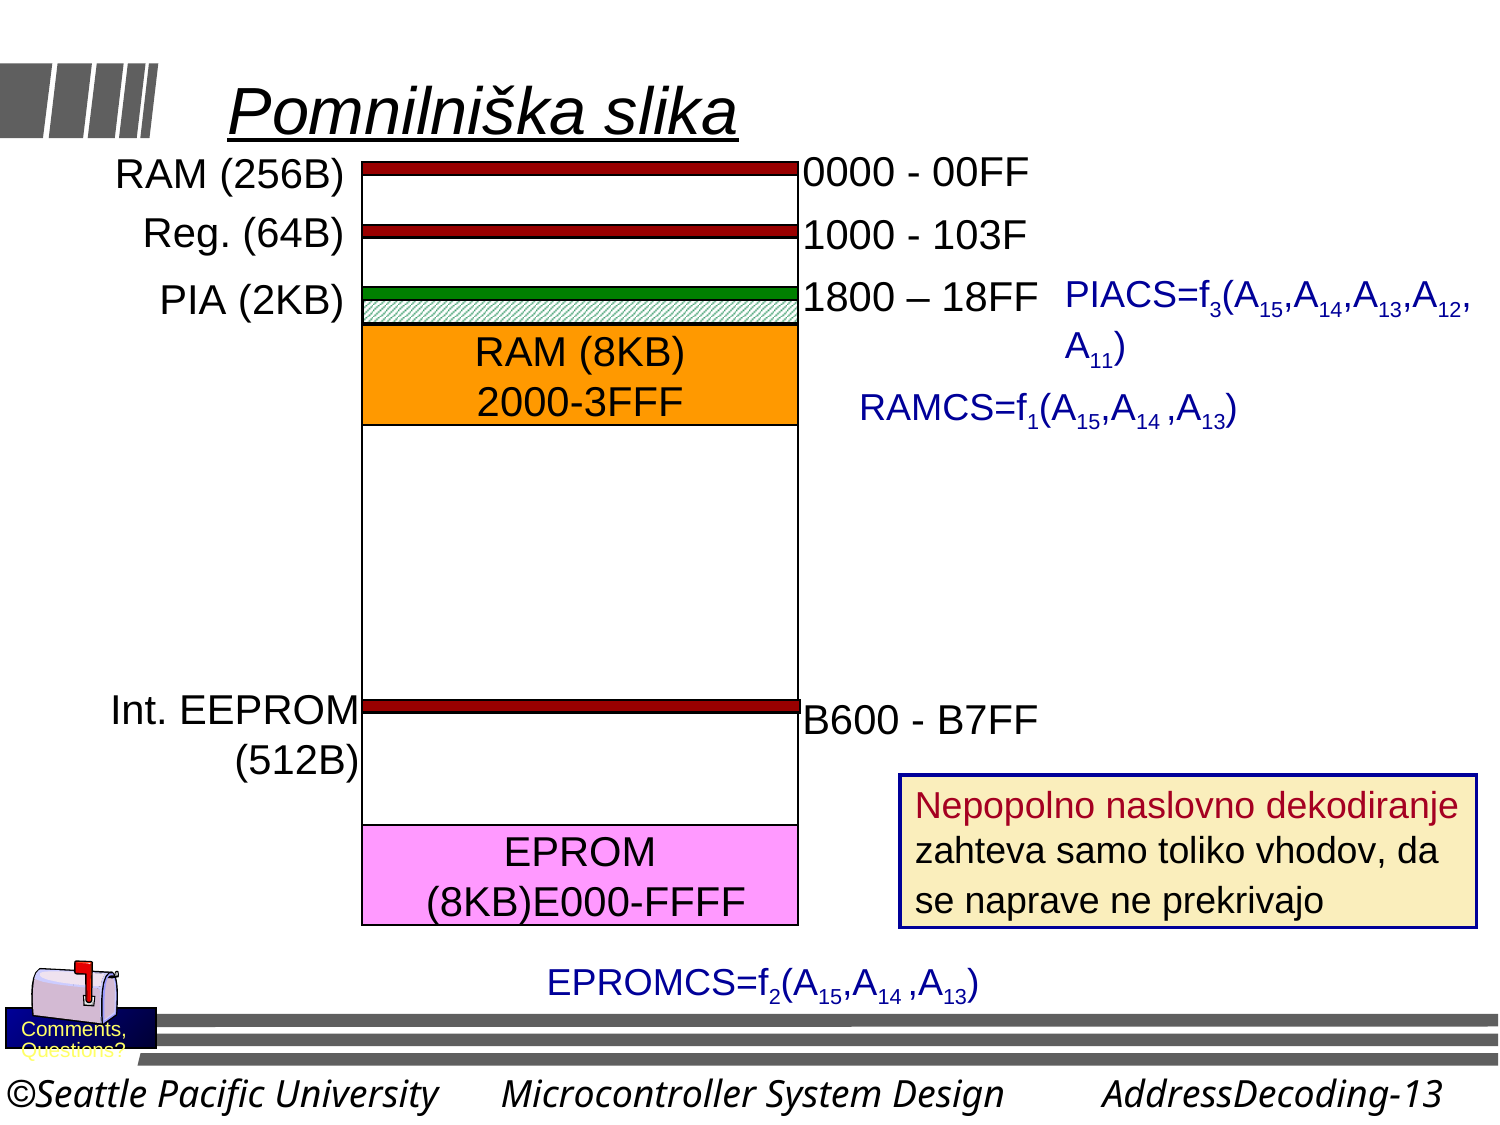

# Pomnilniška slika
0000 - 00FF
RAM (256B)
1000 - 103F
Reg. (64B)
1800 – 18FF
PIACS=f3(A15,A14,A13,A12, A11)
PIA (2KB)
RAM (8KB)
2000-3FFF
RAMCS=f1(A15,A14 ,A13)
Int. EEPROM
 (512B)
B600 - B7FF
Nepopolno naslovno dekodiranje
zahteva samo toliko vhodov, da
se naprave ne prekrivajo
EPROM
 (8KB)E000-FFFF
EPROMCS=f2(A15,A14 ,A13)